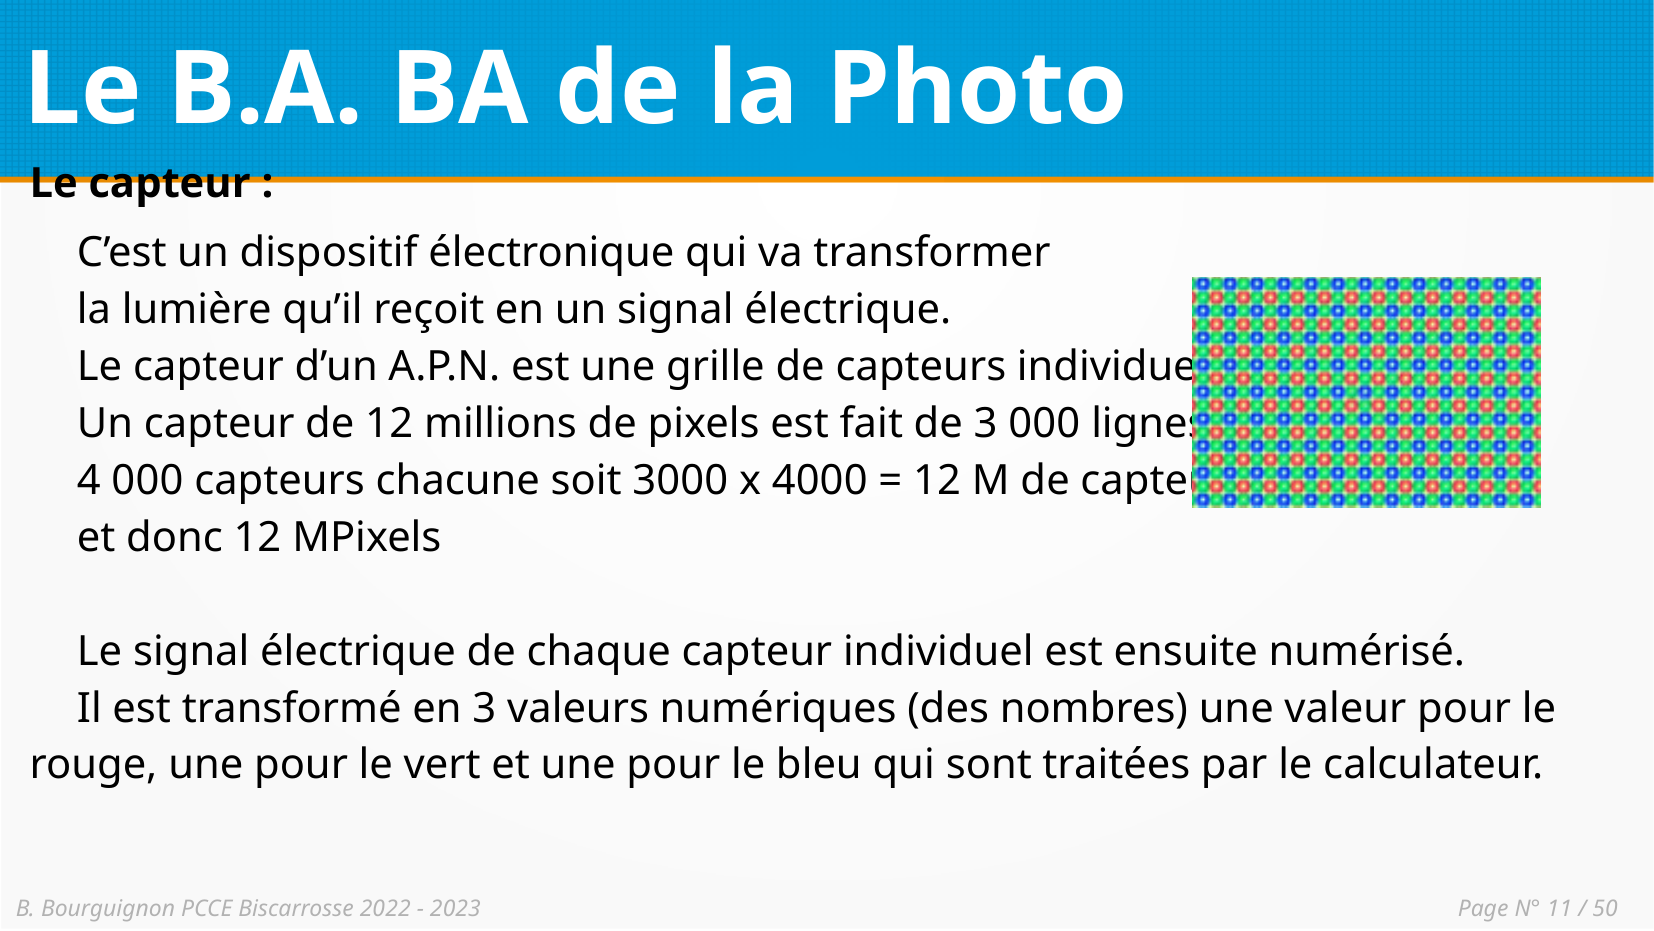

# Le B.A. BA de la Photo
Le capteur :
C’est un dispositif électronique qui va transformer
la lumière qu’il reçoit en un signal électrique.
Le capteur d’un A.P.N. est une grille de capteurs individuels :
Un capteur de 12 millions de pixels est fait de 3 000 lignes de
4 000 capteurs chacune soit 3000 x 4000 = 12 M de capteurs
et donc 12 MPixels
Le signal électrique de chaque capteur individuel est ensuite numérisé.
Il est transformé en 3 valeurs numériques (des nombres) une valeur pour le rouge, une pour le vert et une pour le bleu qui sont traitées par le calculateur.